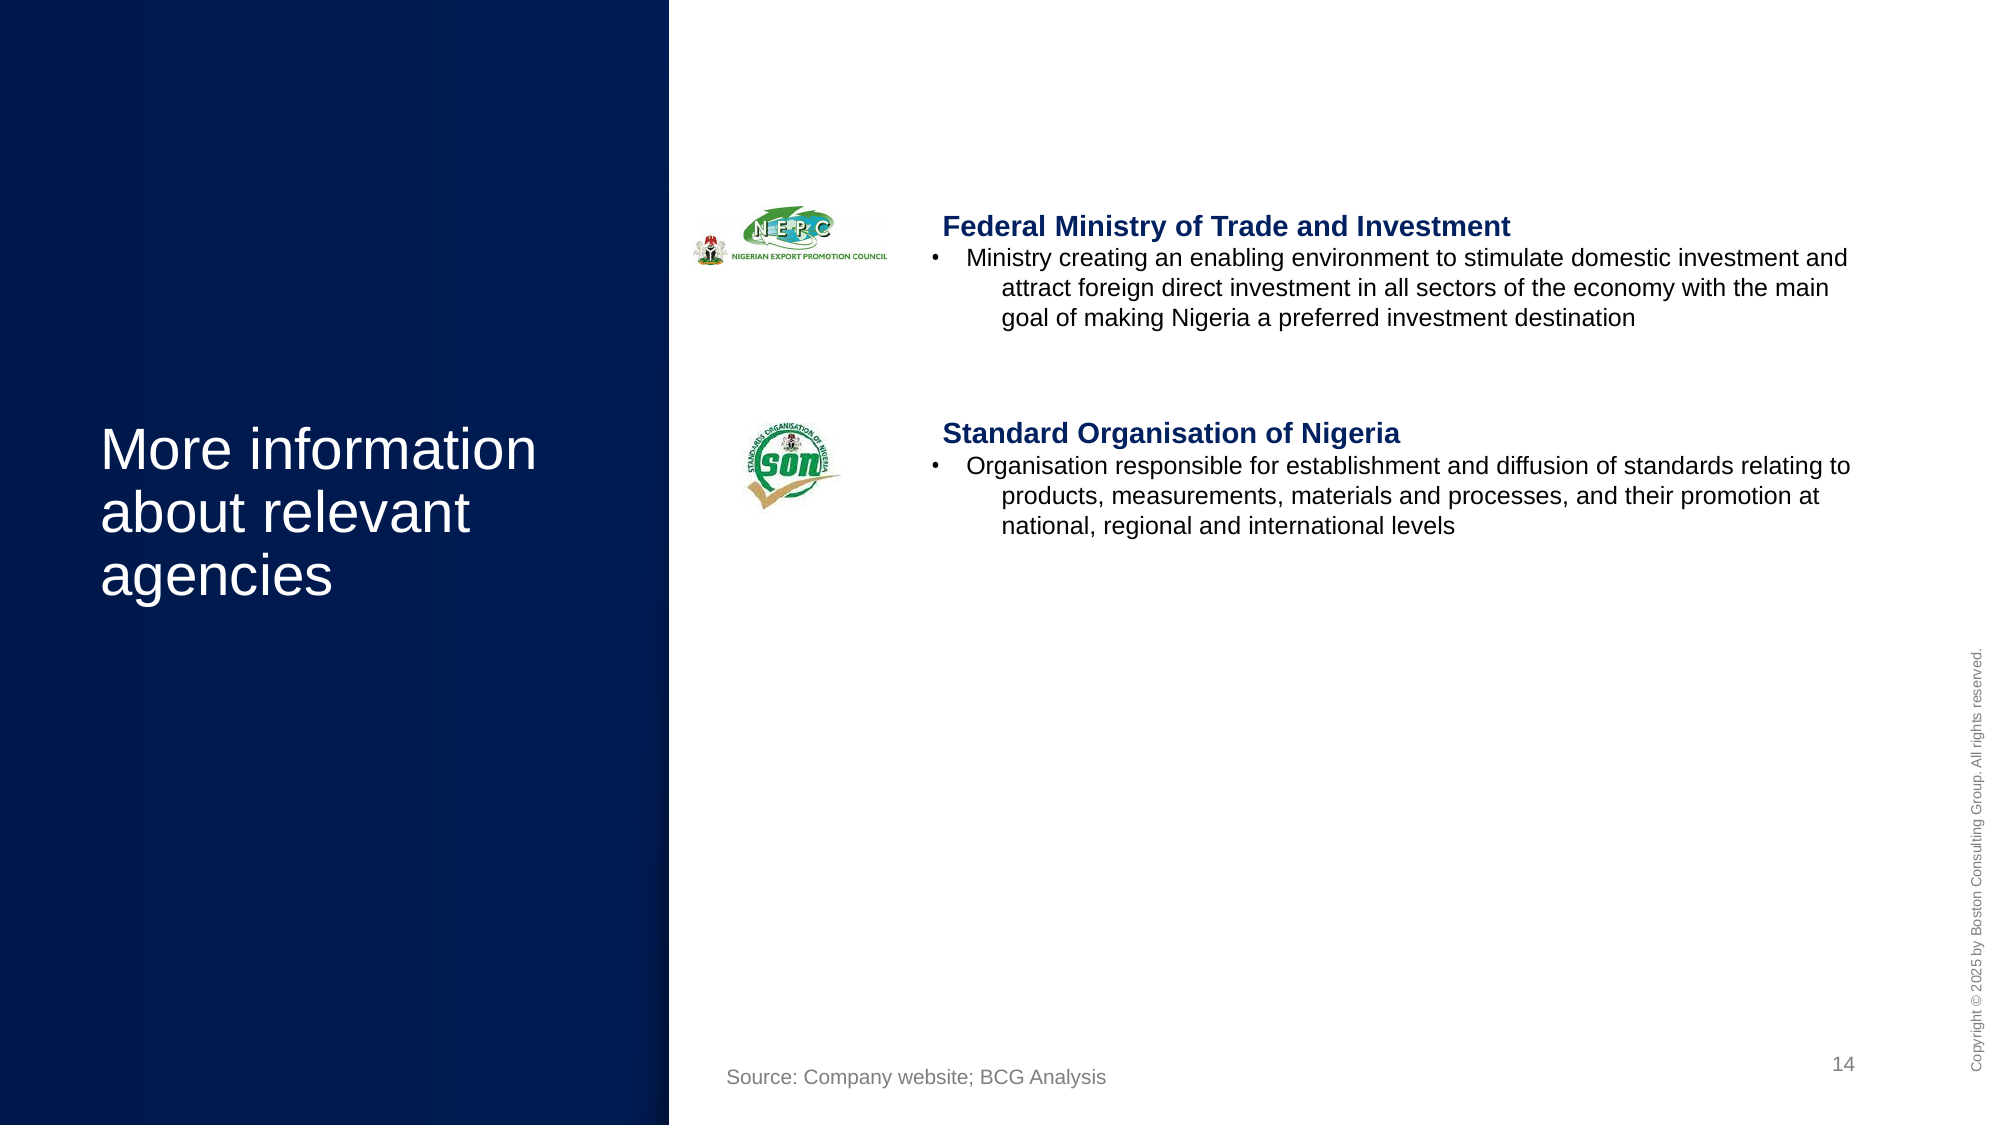

Federal Ministry of Trade and Investment
Ministry creating an enabling environment to stimulate domestic investment and attract foreign direct investment in all sectors of the economy with the main goal of making Nigeria a preferred investment destination
# More information about relevant agencies
Standard Organisation of Nigeria
Organisation responsible for establishment and diffusion of standards relating to products, measurements, materials and processes, and their promotion at national, regional and international levels
Source: Company website; BCG Analysis